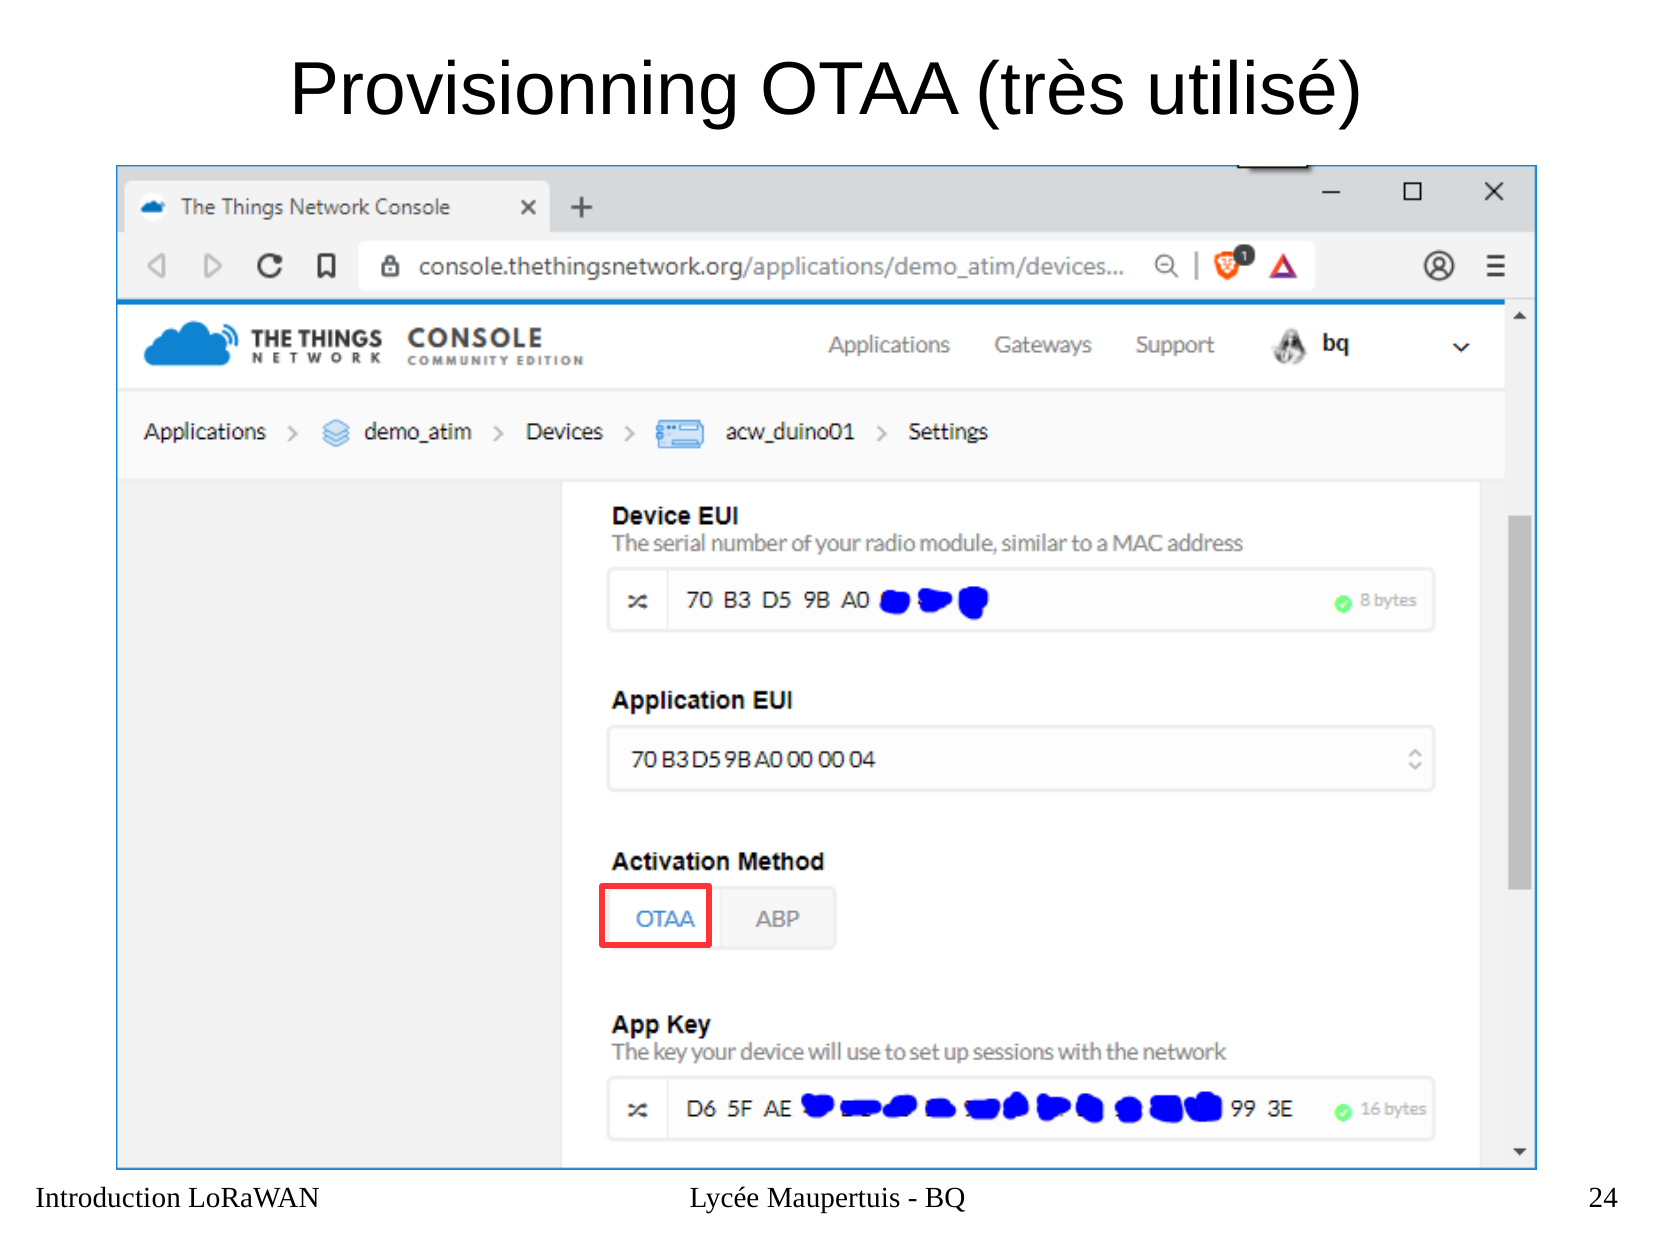

# Provisionning OTAA (très utilisé)
Introduction LoRaWAN
Lycée Maupertuis - BQ
24